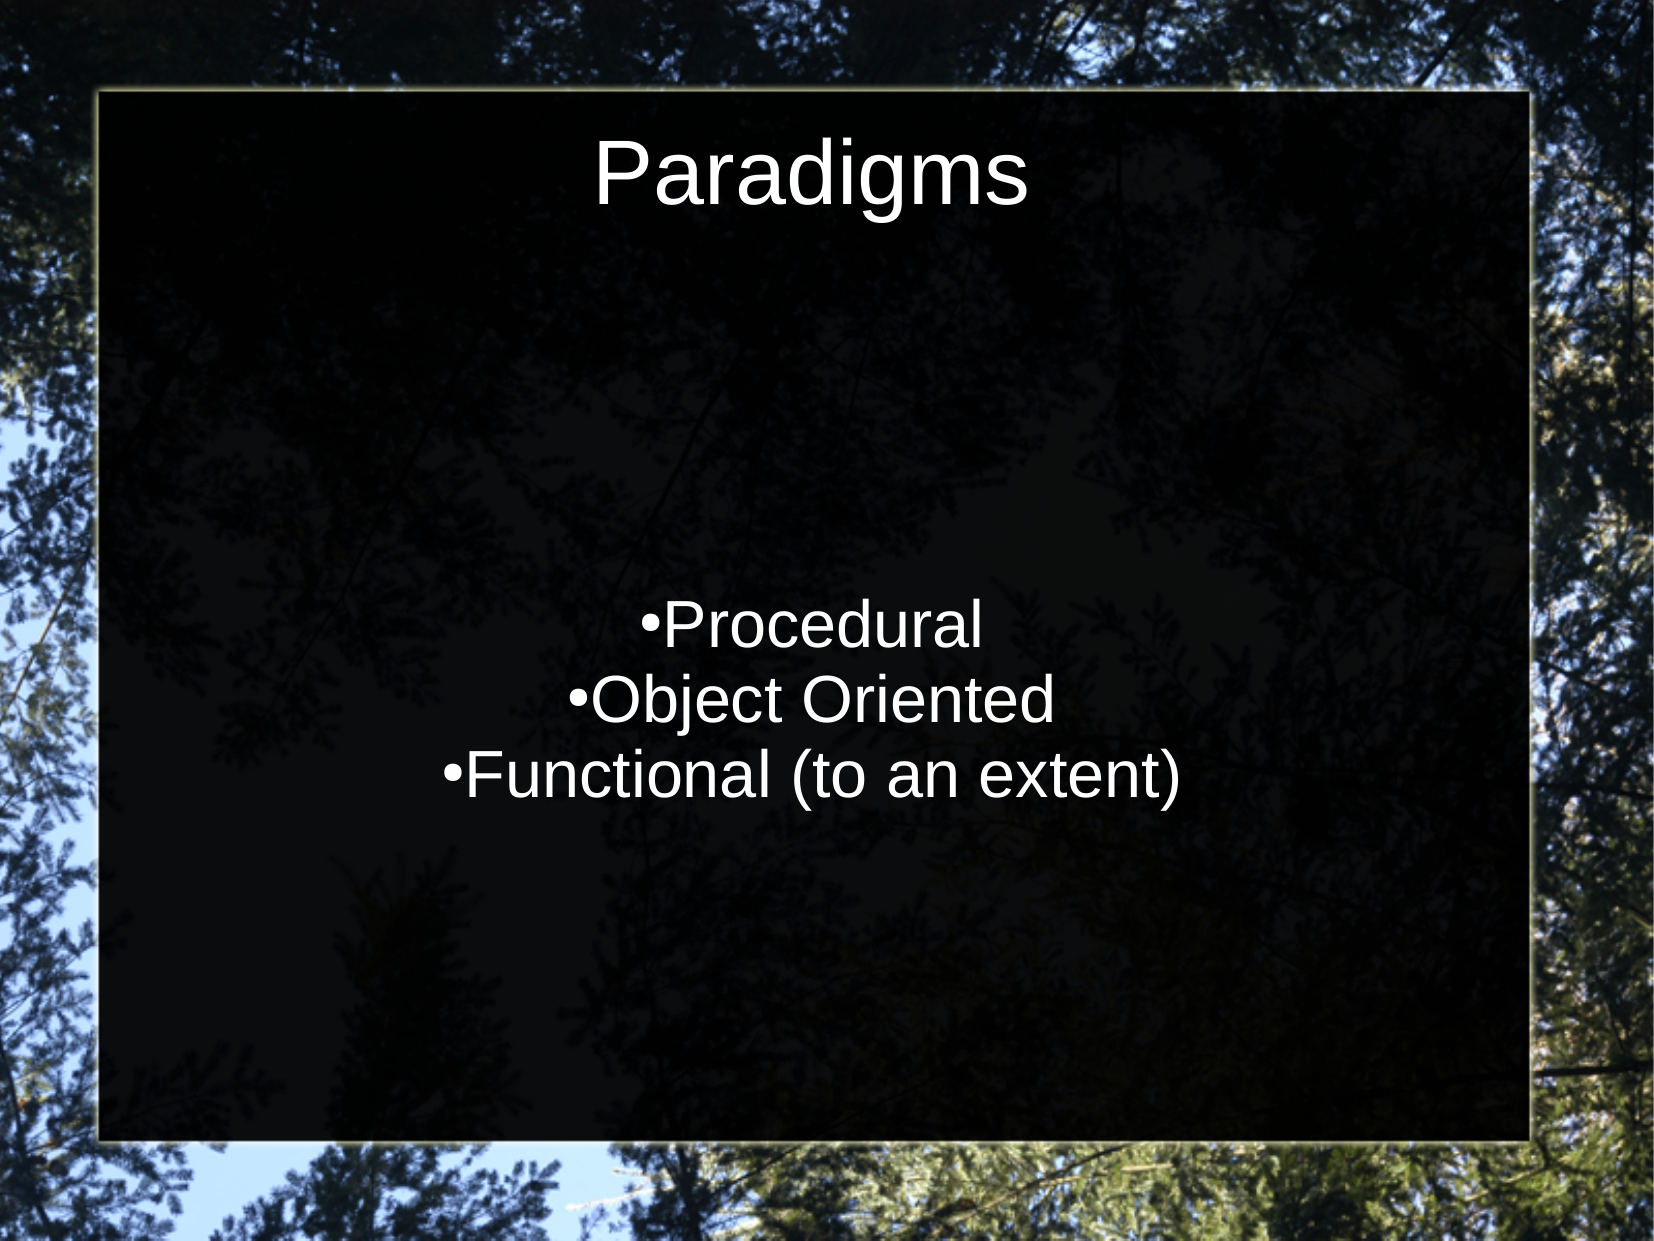

# Paradigms
Procedural
Object Oriented
Functional (to an extent)